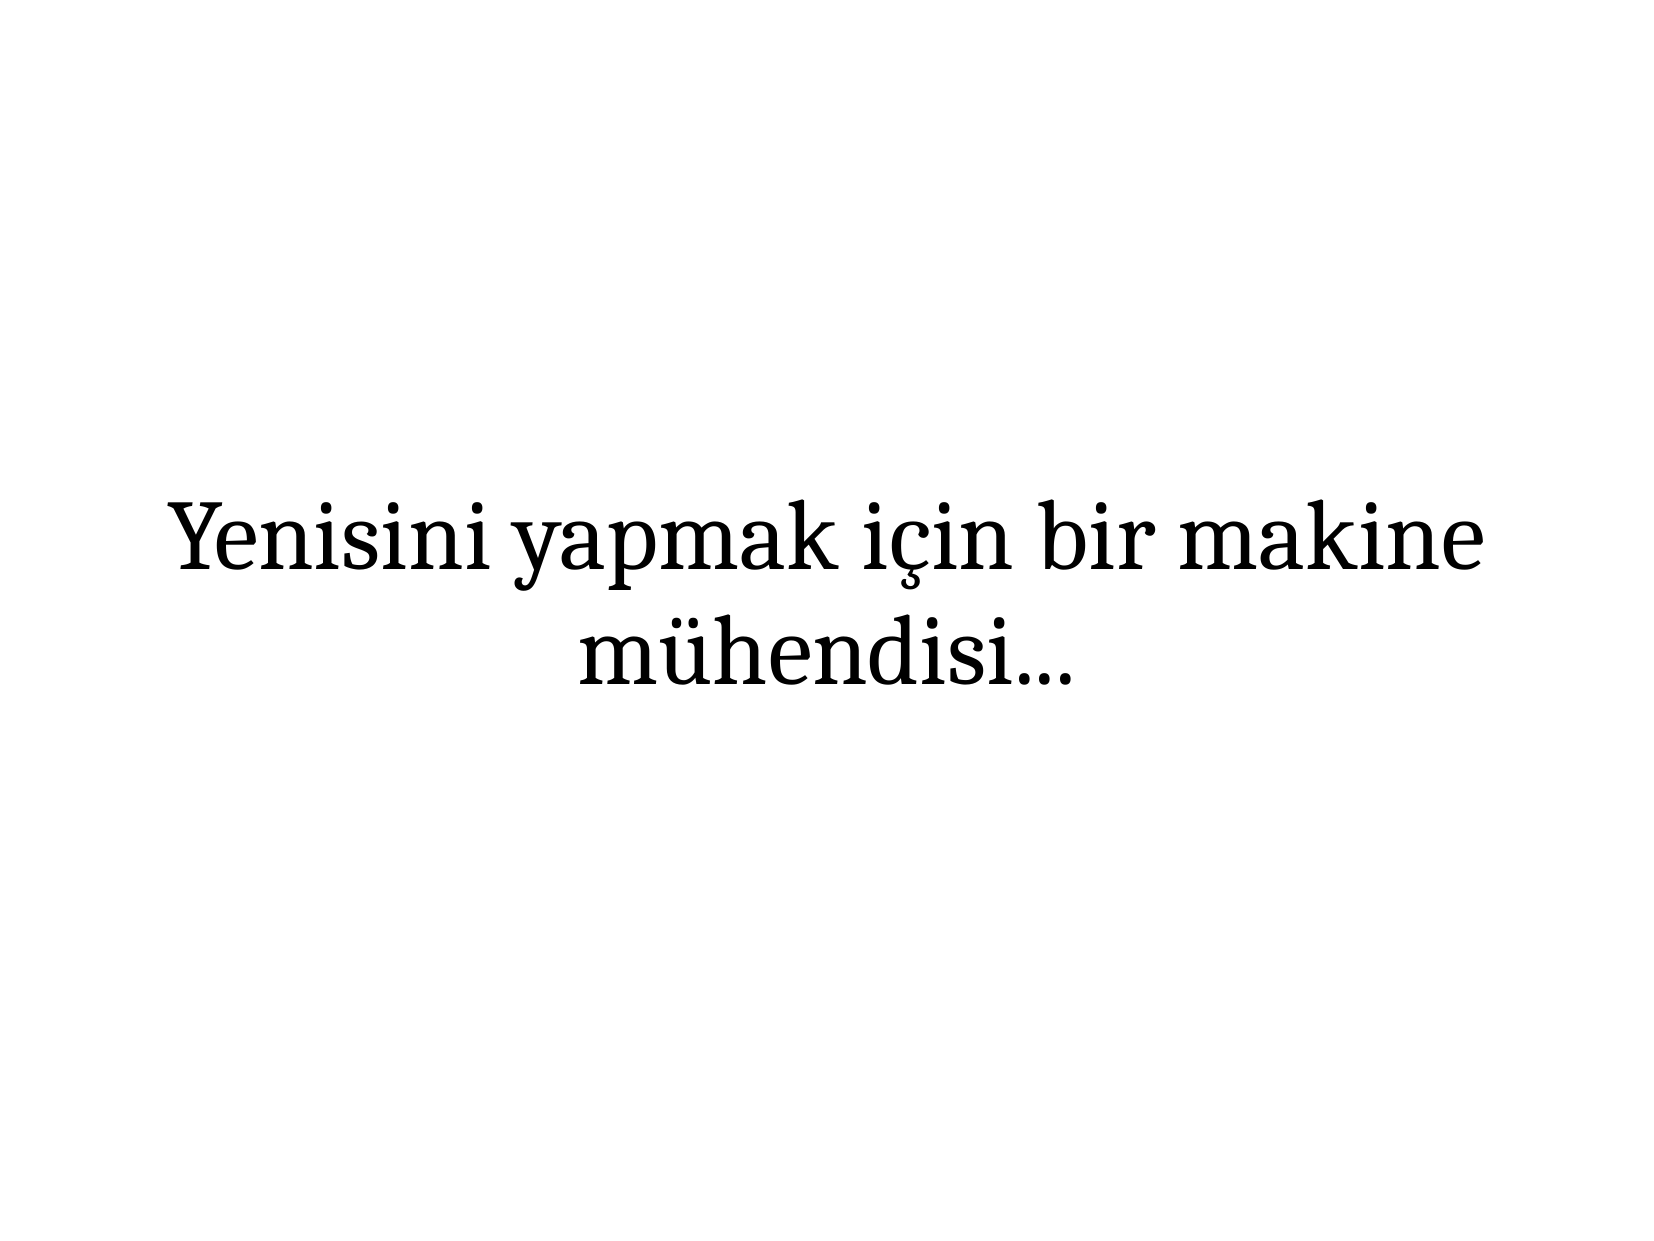

# Yenisini yapmak için bir makine mühendisi...